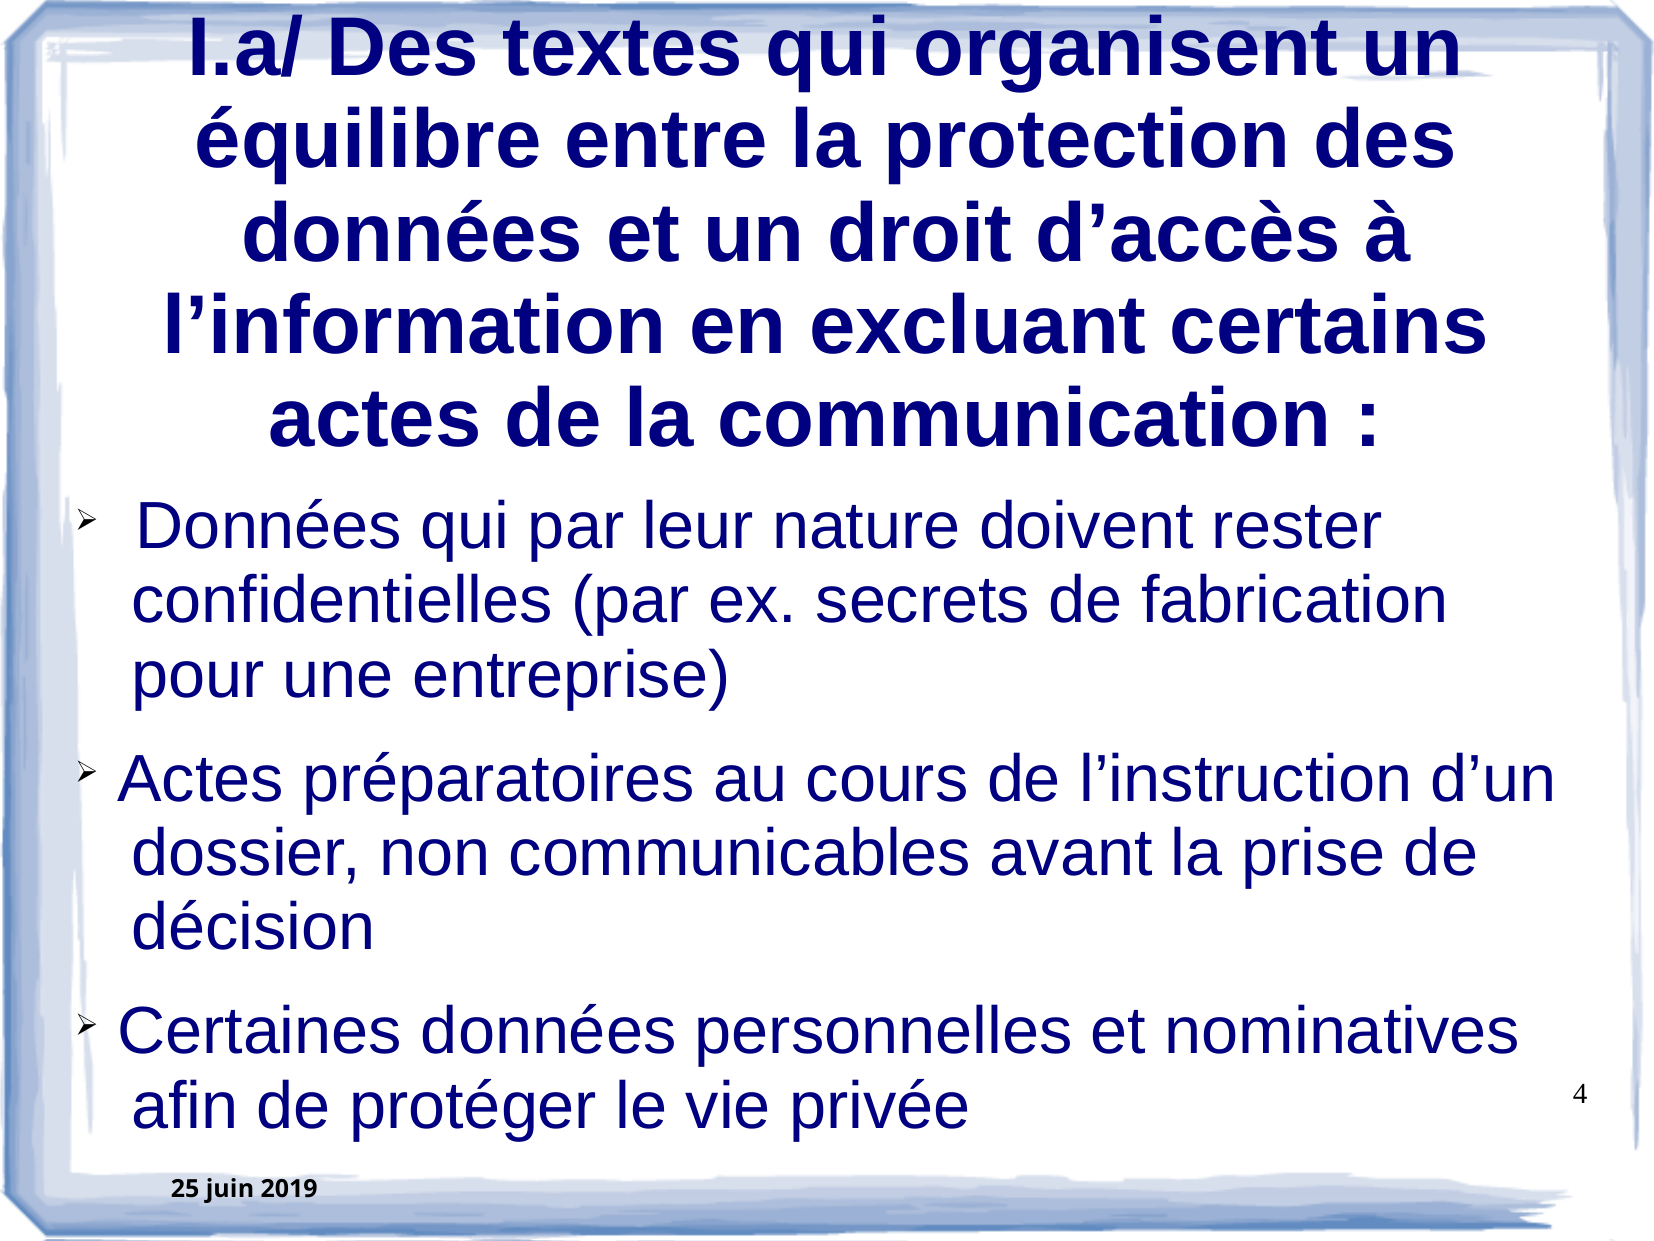

# I.a/ Des textes qui organisent un équilibre entre la protection des données et un droit d’accès à l’information en excluant certains actes de la communication :
 Données qui par leur nature doivent rester confidentielles (par ex. secrets de fabrication pour une entreprise)
 Actes préparatoires au cours de l’instruction d’un dossier, non communicables avant la prise de décision
 Certaines données personnelles et nominatives afin de protéger le vie privée
25 janvier 2018
4
25 juin 2019